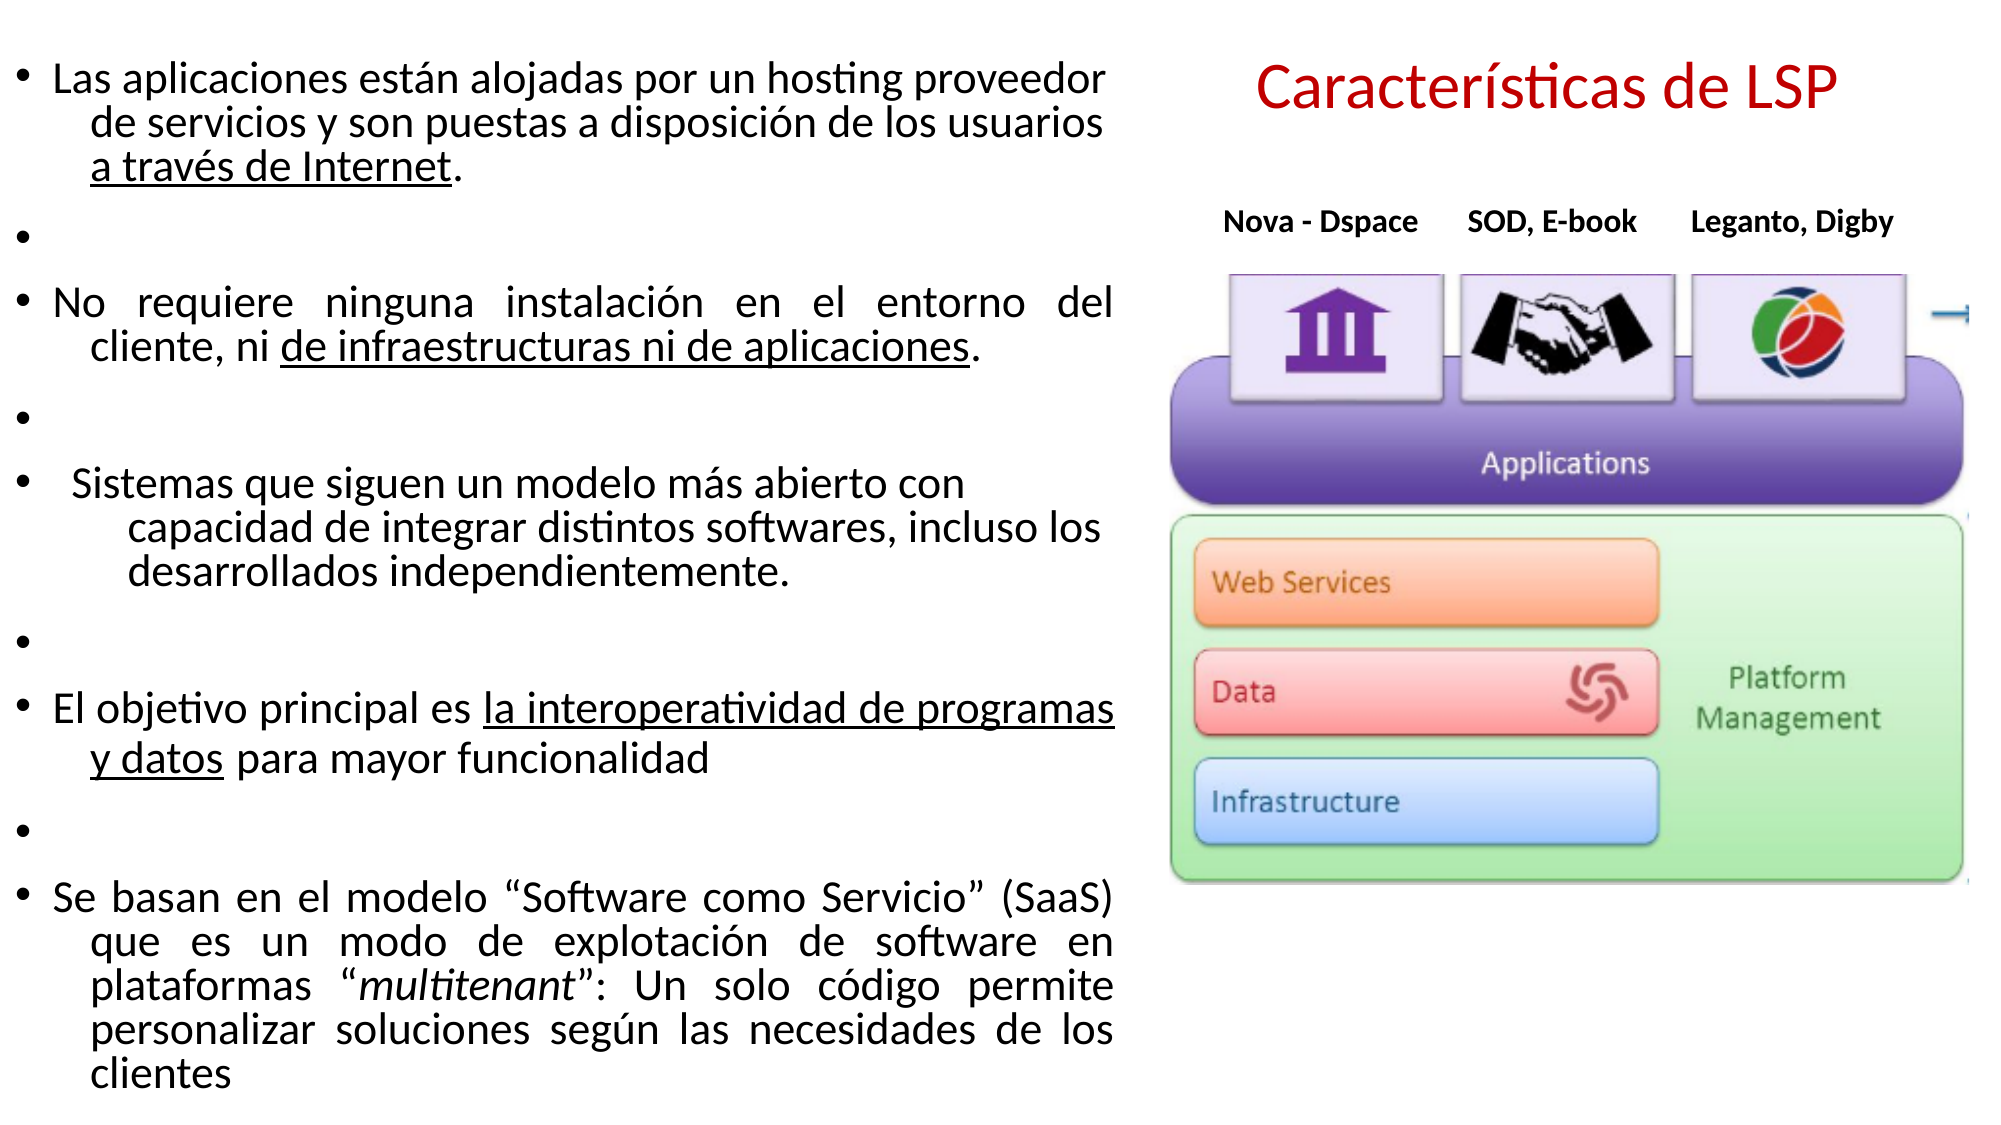

Características de LSP
# Las aplicaciones están alojadas por un hosting proveedor de servicios y son puestas a disposición de los usuarios a través de Internet.
No requiere ninguna instalación en el entorno del cliente, ni de infraestructuras ni de aplicaciones.
Sistemas que siguen un modelo más abierto con capacidad de integrar distintos softwares, incluso los desarrollados independientemente.
El objetivo principal es la interoperatividad de programas y datos para mayor funcionalidad
Se basan en el modelo “Software como Servicio” (SaaS) que es un modo de explotación de software en plataformas “multitenant”: Un solo código permite personalizar soluciones según las necesidades de los clientes
Nova - Dspace
SOD, E-book
Leganto, Digby